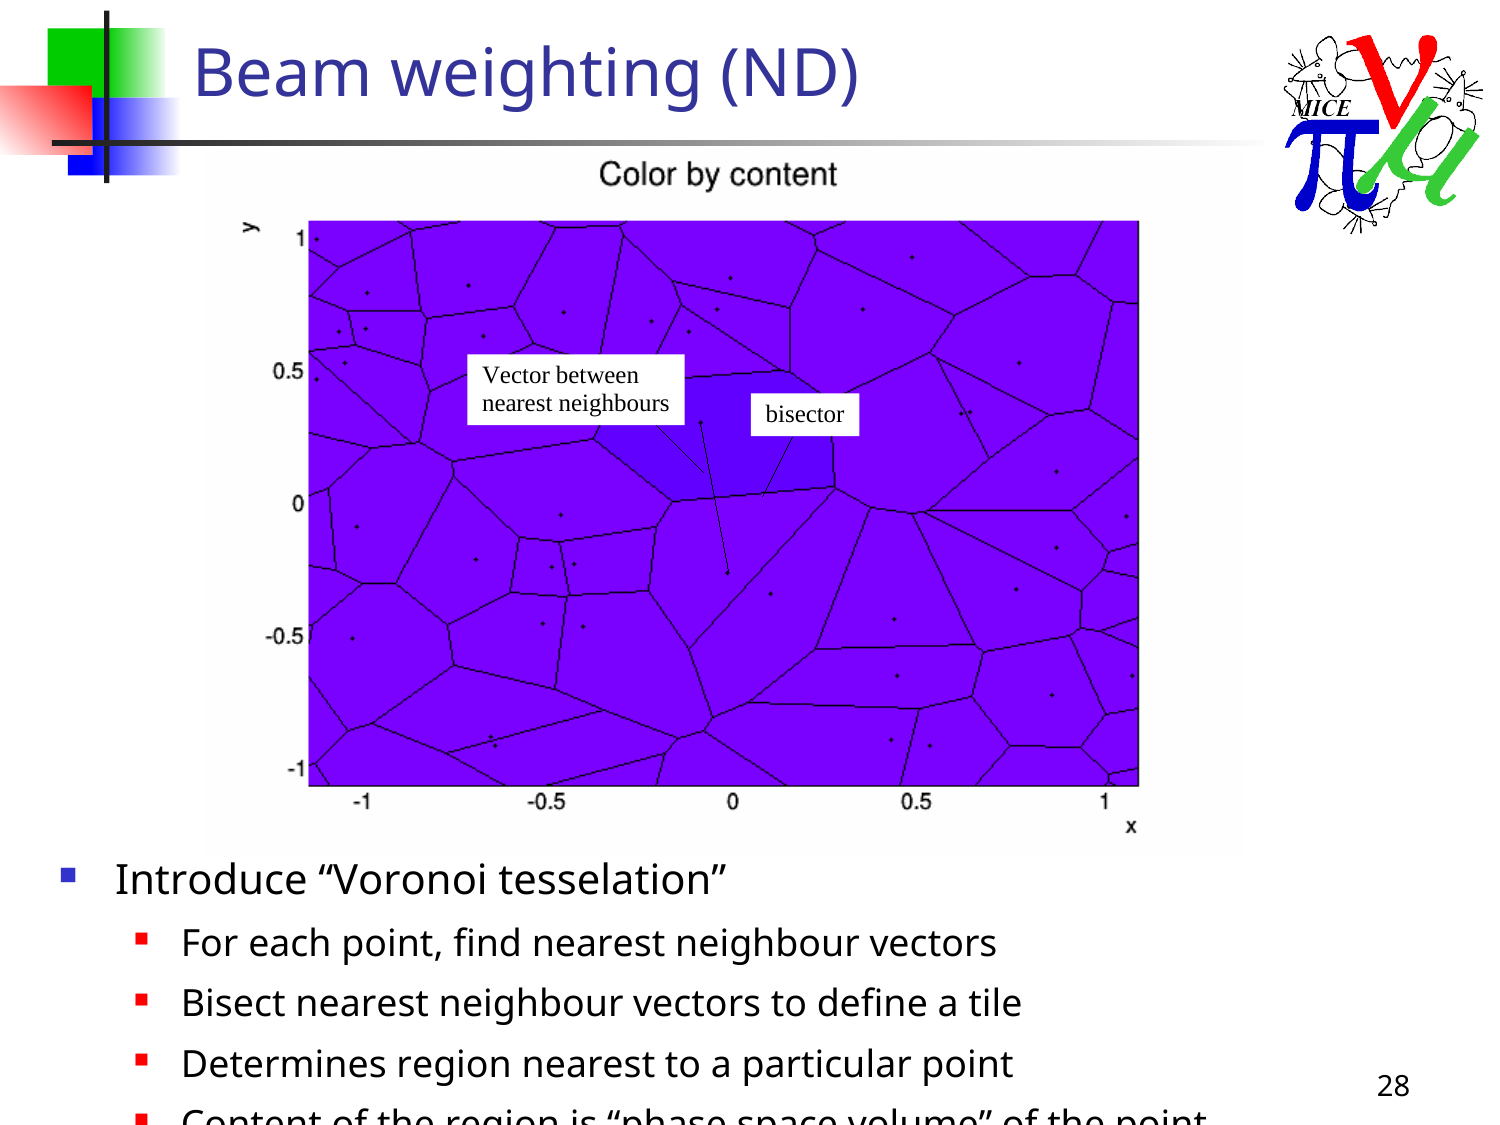

# Beam weighting (ND)
Vector between
nearest neighbours
bisector
Introduce “Voronoi tesselation”
For each point, find nearest neighbour vectors
Bisect nearest neighbour vectors to define a tile
Determines region nearest to a particular point
Content of the region is “phase space volume” of the point
28